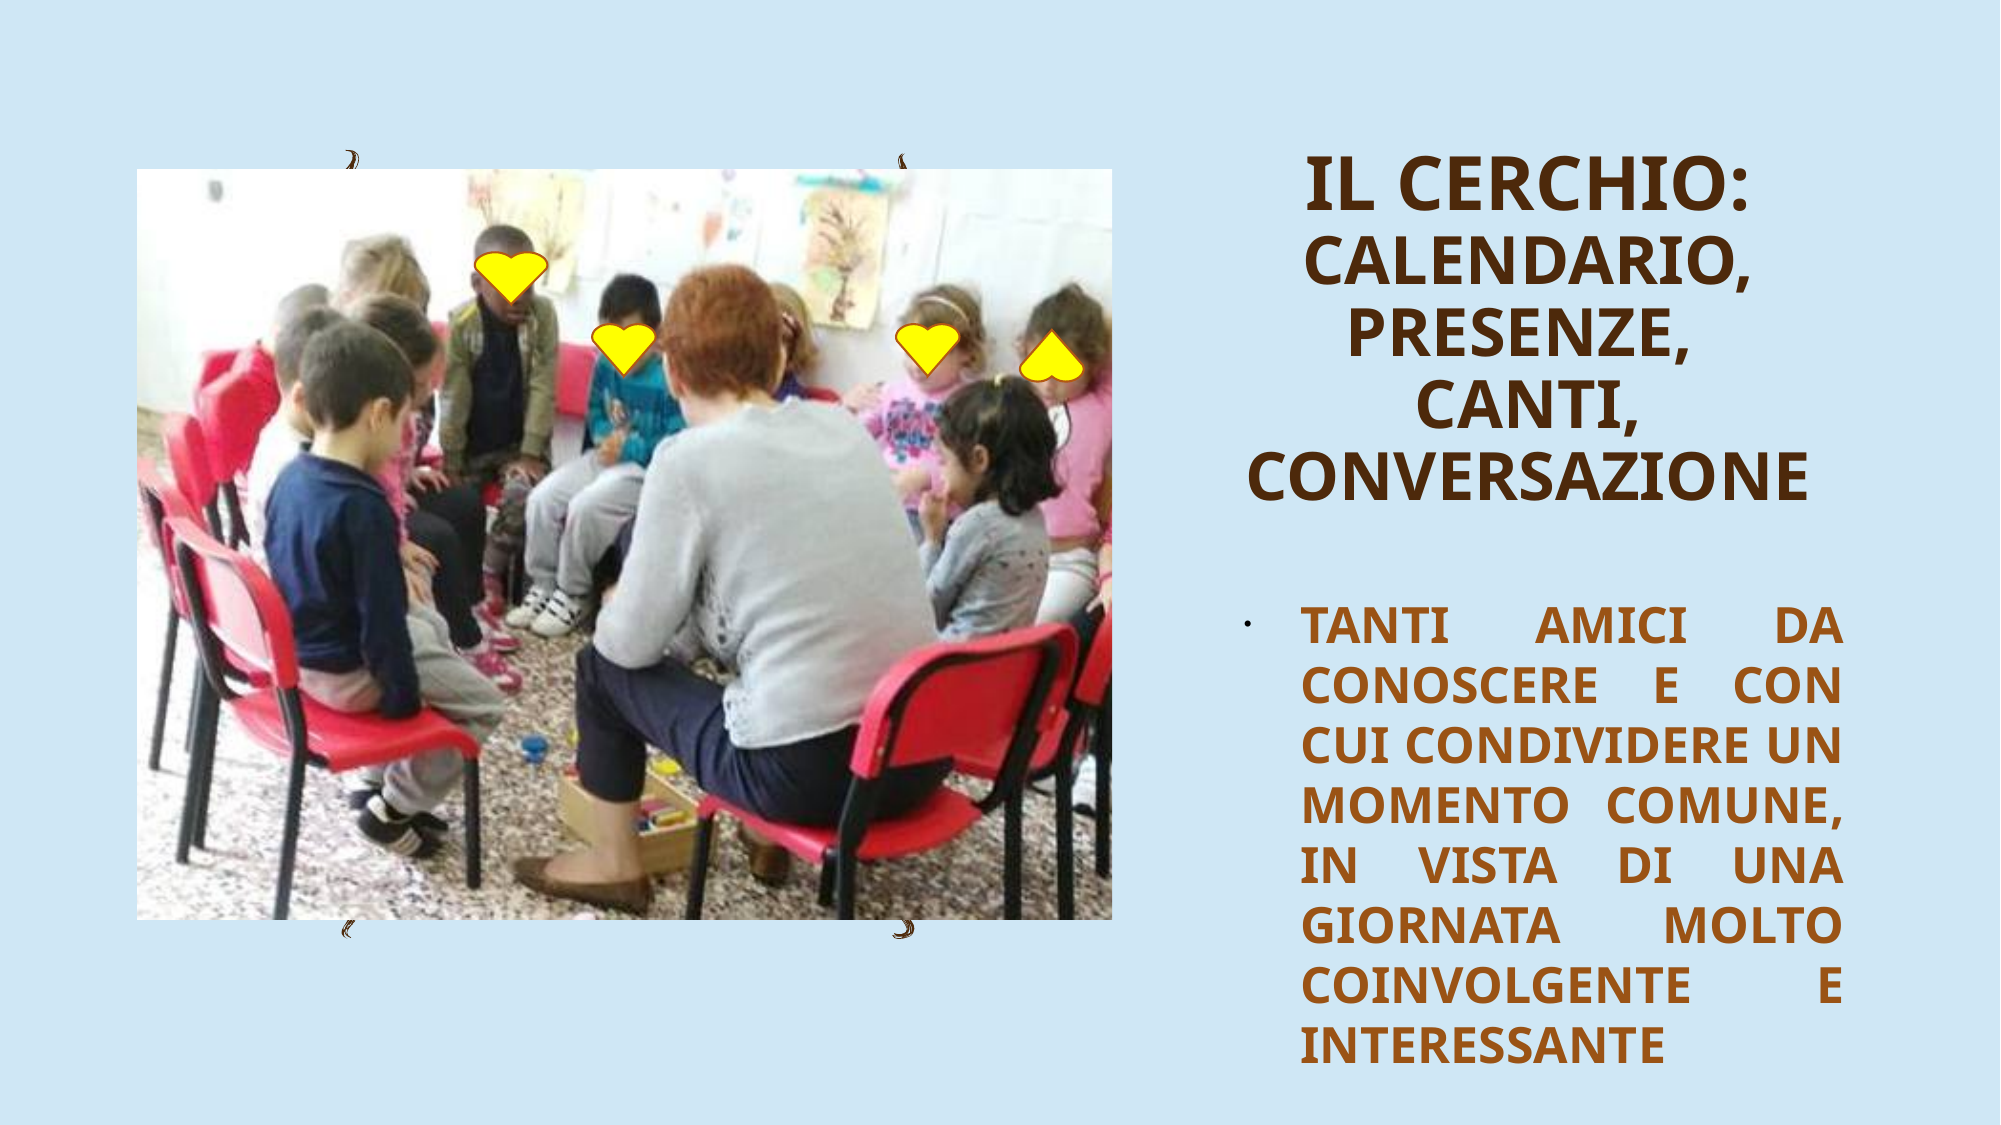

# IL CERCHIO: CALENDARIO, PRESENZE, CANTI, CONVERSAZIONE
TANTI AMICI DA CONOSCERE E CON CUI CONDIVIDERE UN MOMENTO COMUNE, IN VISTA DI UNA GIORNATA MOLTO COINVOLGENTE E INTERESSANTE